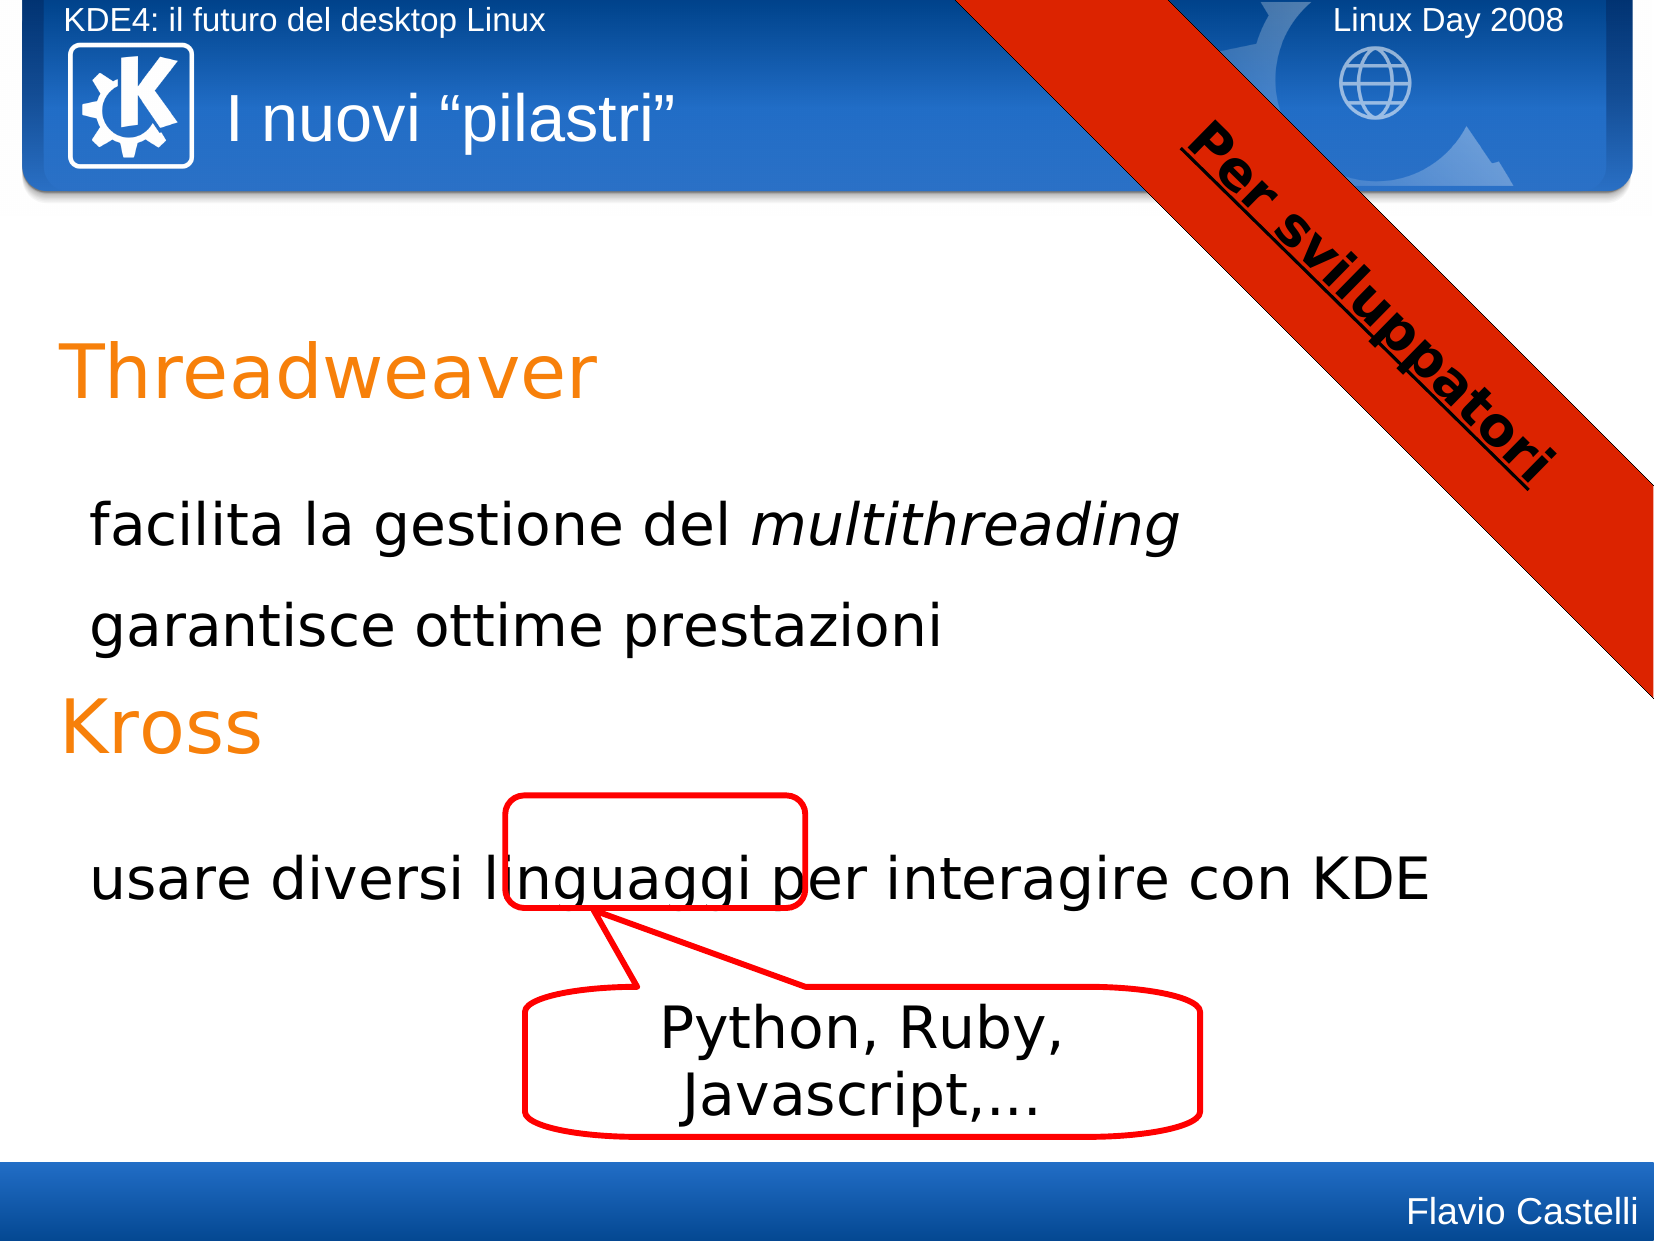

Per sviluppatori
# I nuovi “pilastri”
Threadweaver
facilita la gestione del multithreading
garantisce ottime prestazioni
Kross
usare diversi linguaggi per interagire con KDE
Python, Ruby, Javascript,...